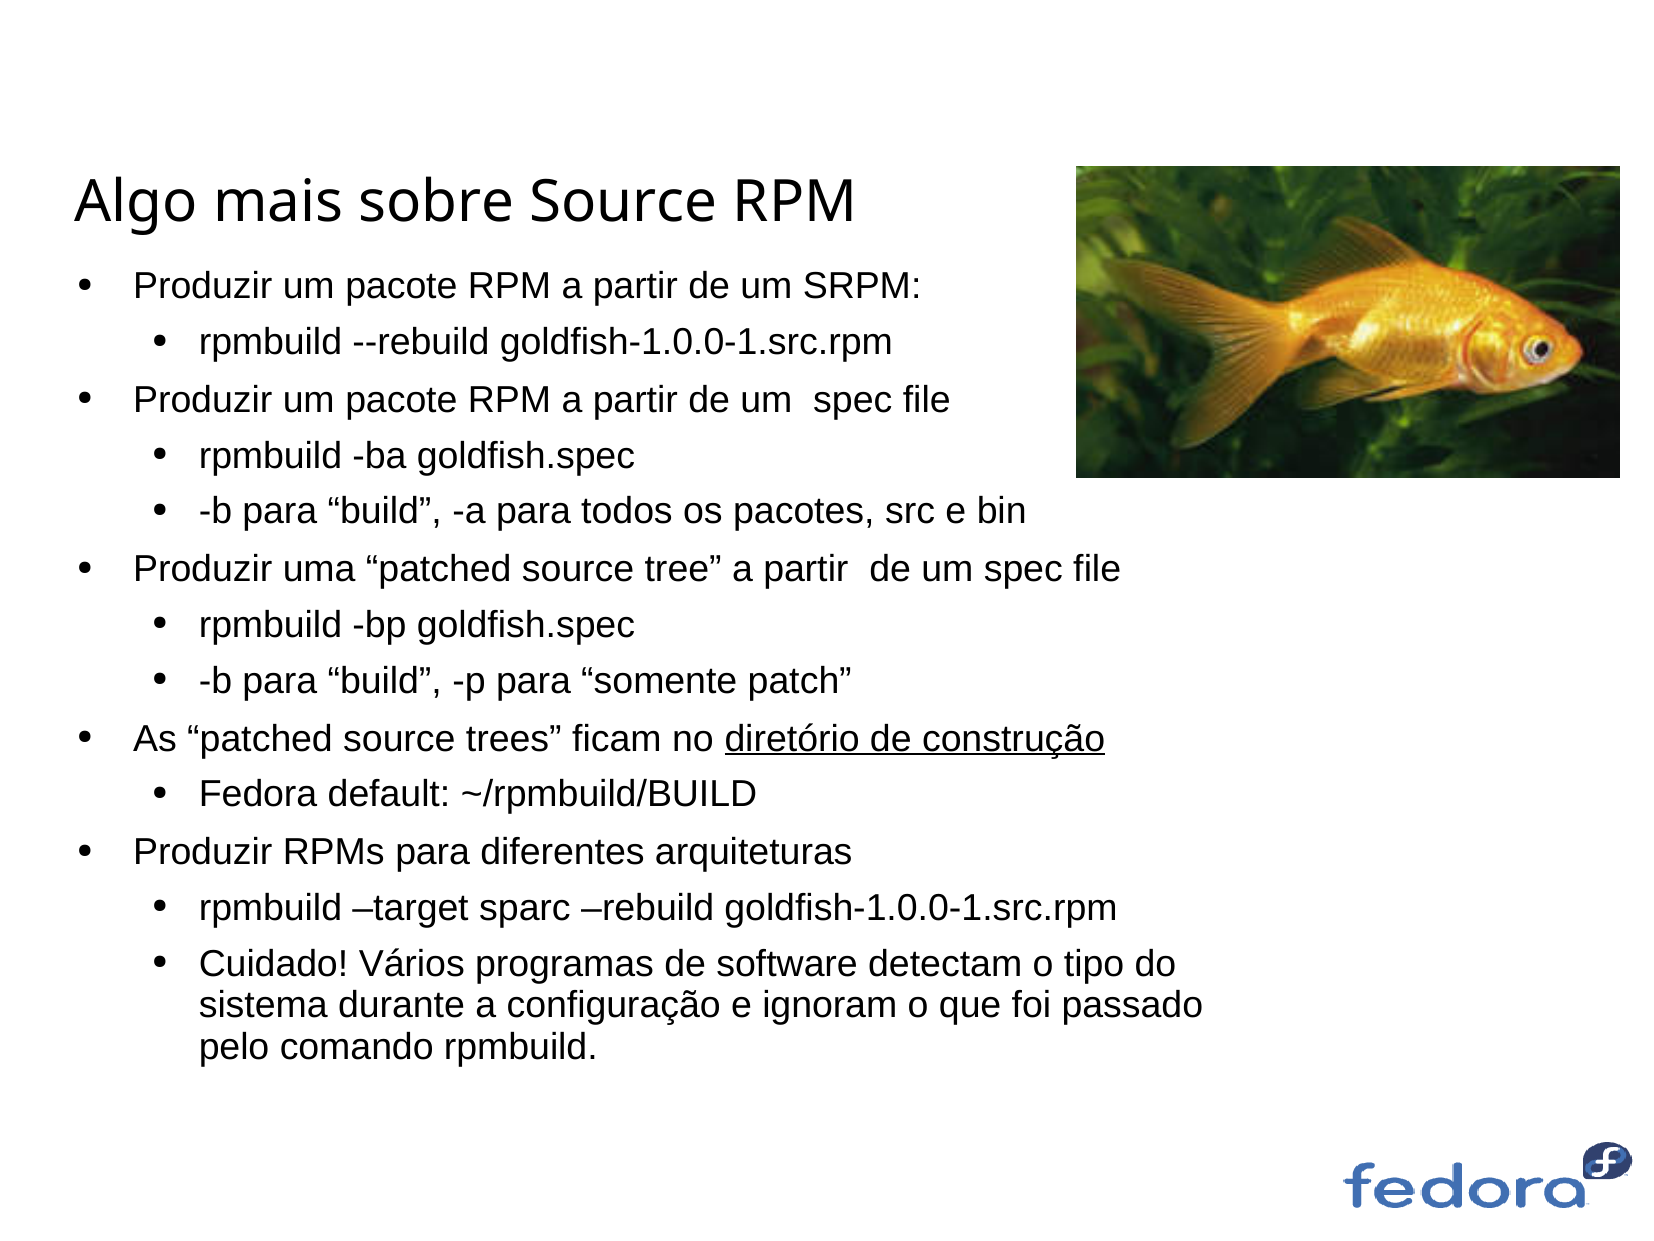

# Algo mais sobre Source RPM
Produzir um pacote RPM a partir de um SRPM:
rpmbuild --rebuild goldfish-1.0.0-1.src.rpm
Produzir um pacote RPM a partir de um spec file
rpmbuild -ba goldfish.spec
-b para “build”, -a para todos os pacotes, src e bin
Produzir uma “patched source tree” a partir de um spec file
rpmbuild -bp goldfish.spec
-b para “build”, -p para “somente patch”
As “patched source trees” ficam no diretório de construção
Fedora default: ~/rpmbuild/BUILD
Produzir RPMs para diferentes arquiteturas
rpmbuild –target sparc –rebuild goldfish-1.0.0-1.src.rpm
Cuidado! Vários programas de software detectam o tipo do sistema durante a configuração e ignoram o que foi passado pelo comando rpmbuild.